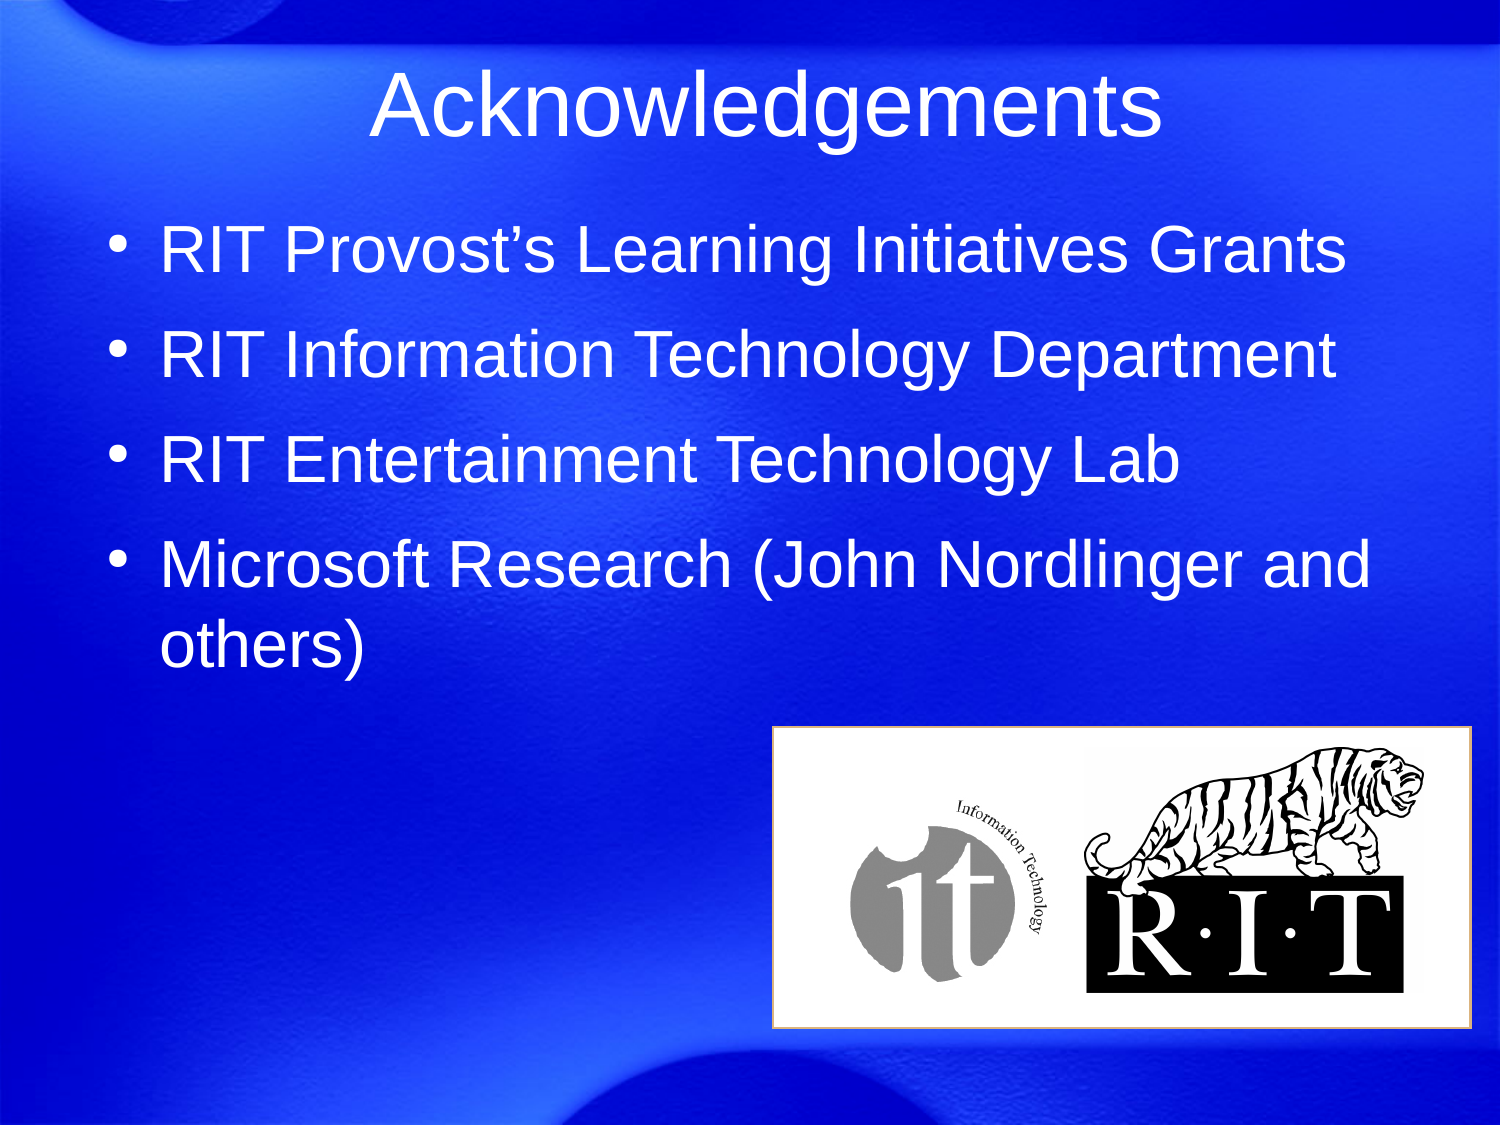

# Acknowledgements
RIT Provost’s Learning Initiatives Grants
RIT Information Technology Department
RIT Entertainment Technology Lab
Microsoft Research (John Nordlinger and others)